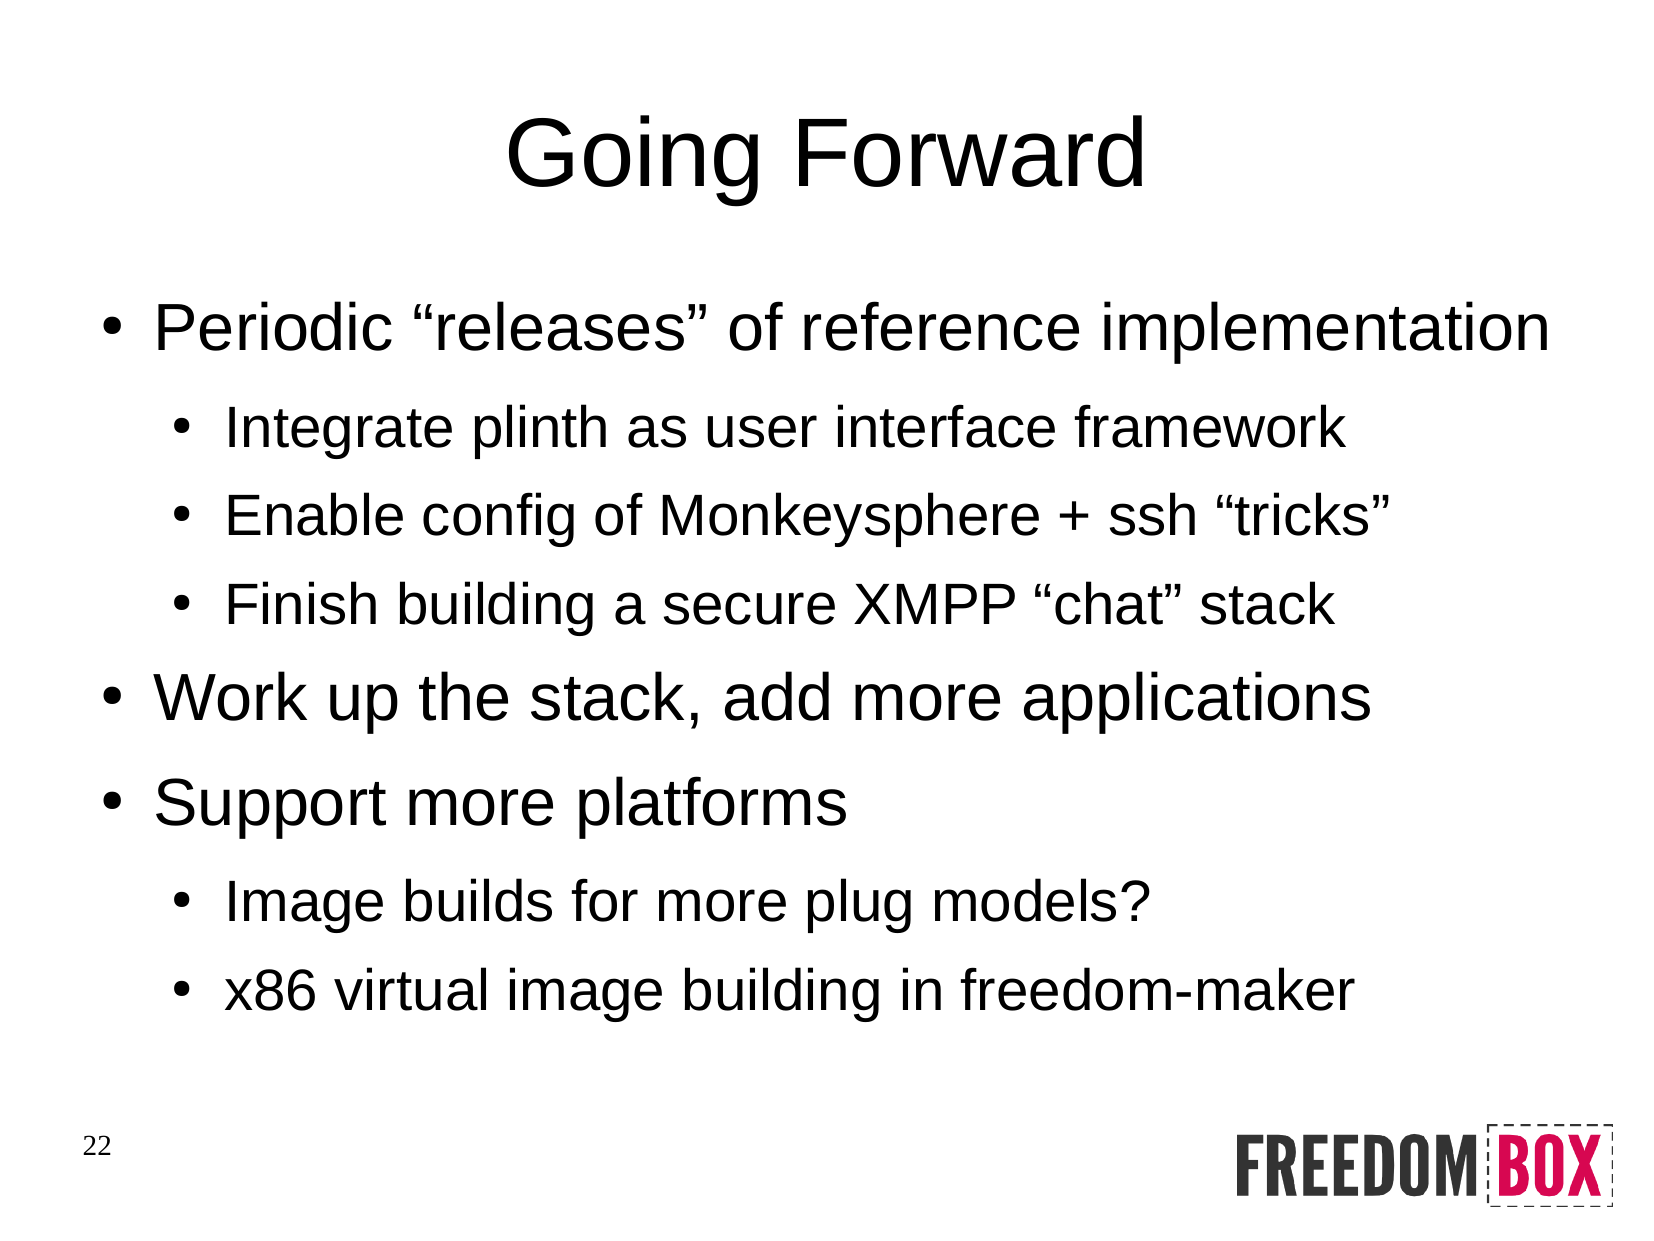

# Going Forward
Periodic “releases” of reference implementation
Integrate plinth as user interface framework
Enable config of Monkeysphere + ssh “tricks”
Finish building a secure XMPP “chat” stack
Work up the stack, add more applications
Support more platforms
Image builds for more plug models?
x86 virtual image building in freedom-maker